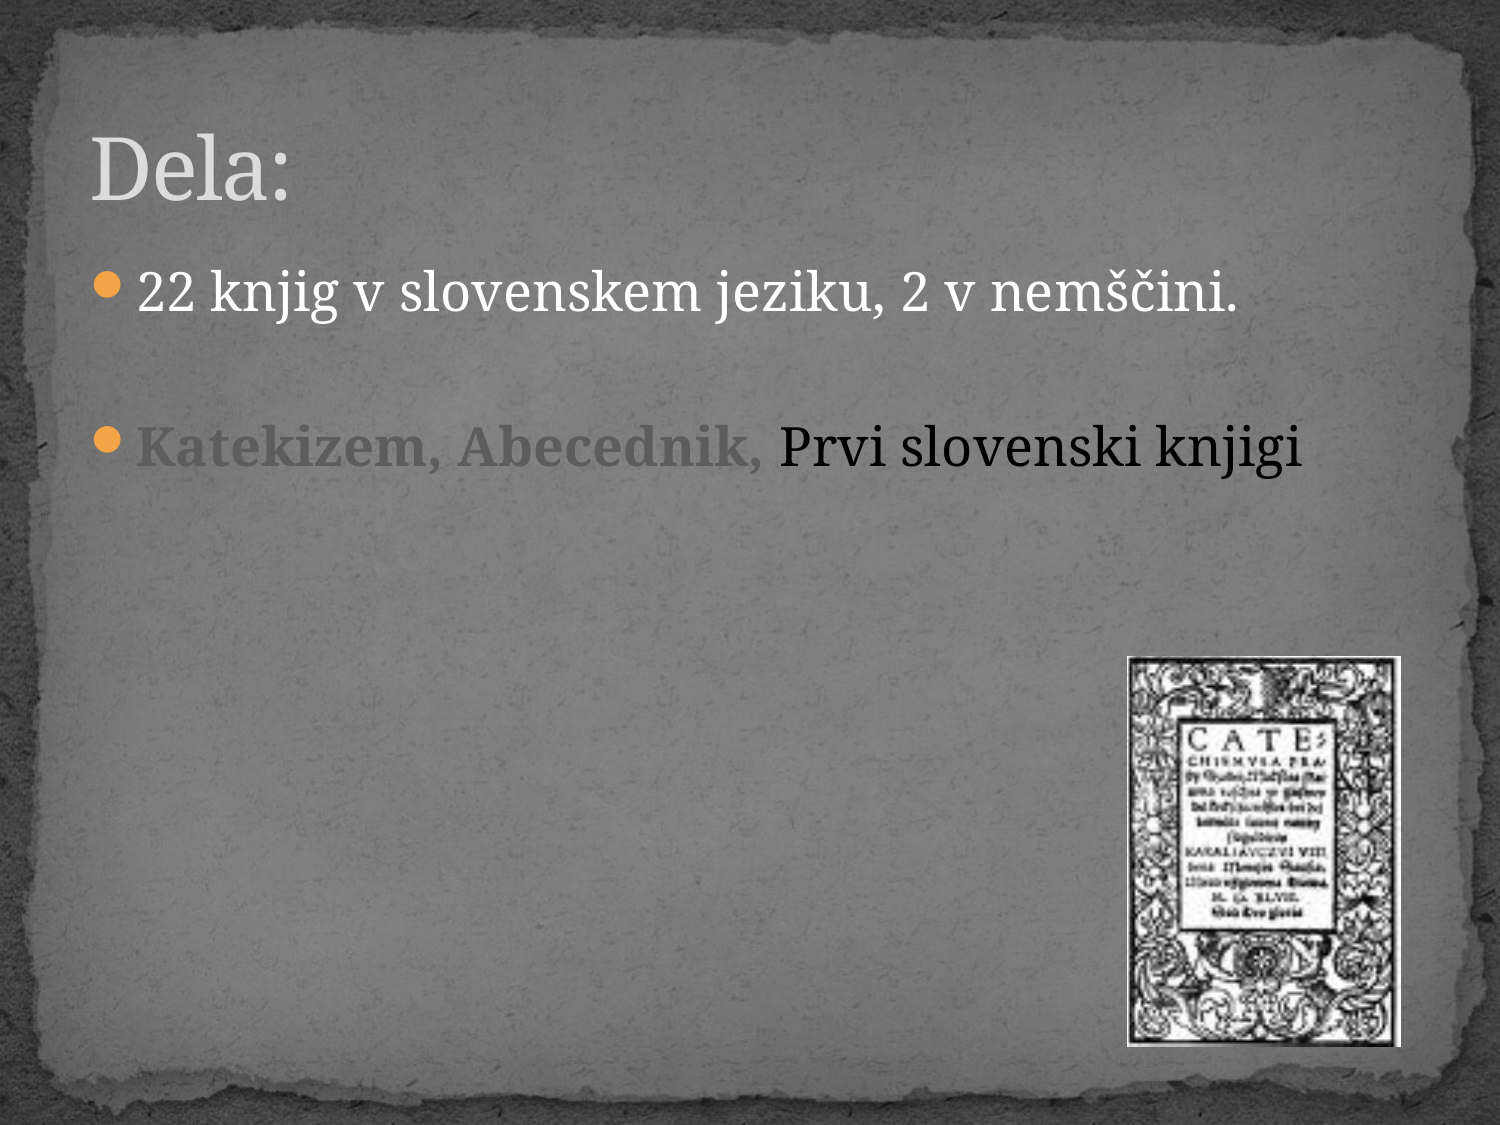

Dela:
# 22 knjig v slovenskem jeziku, 2 v nemščini.
Katekizem, Abecednik, Prvi slovenski knjigi